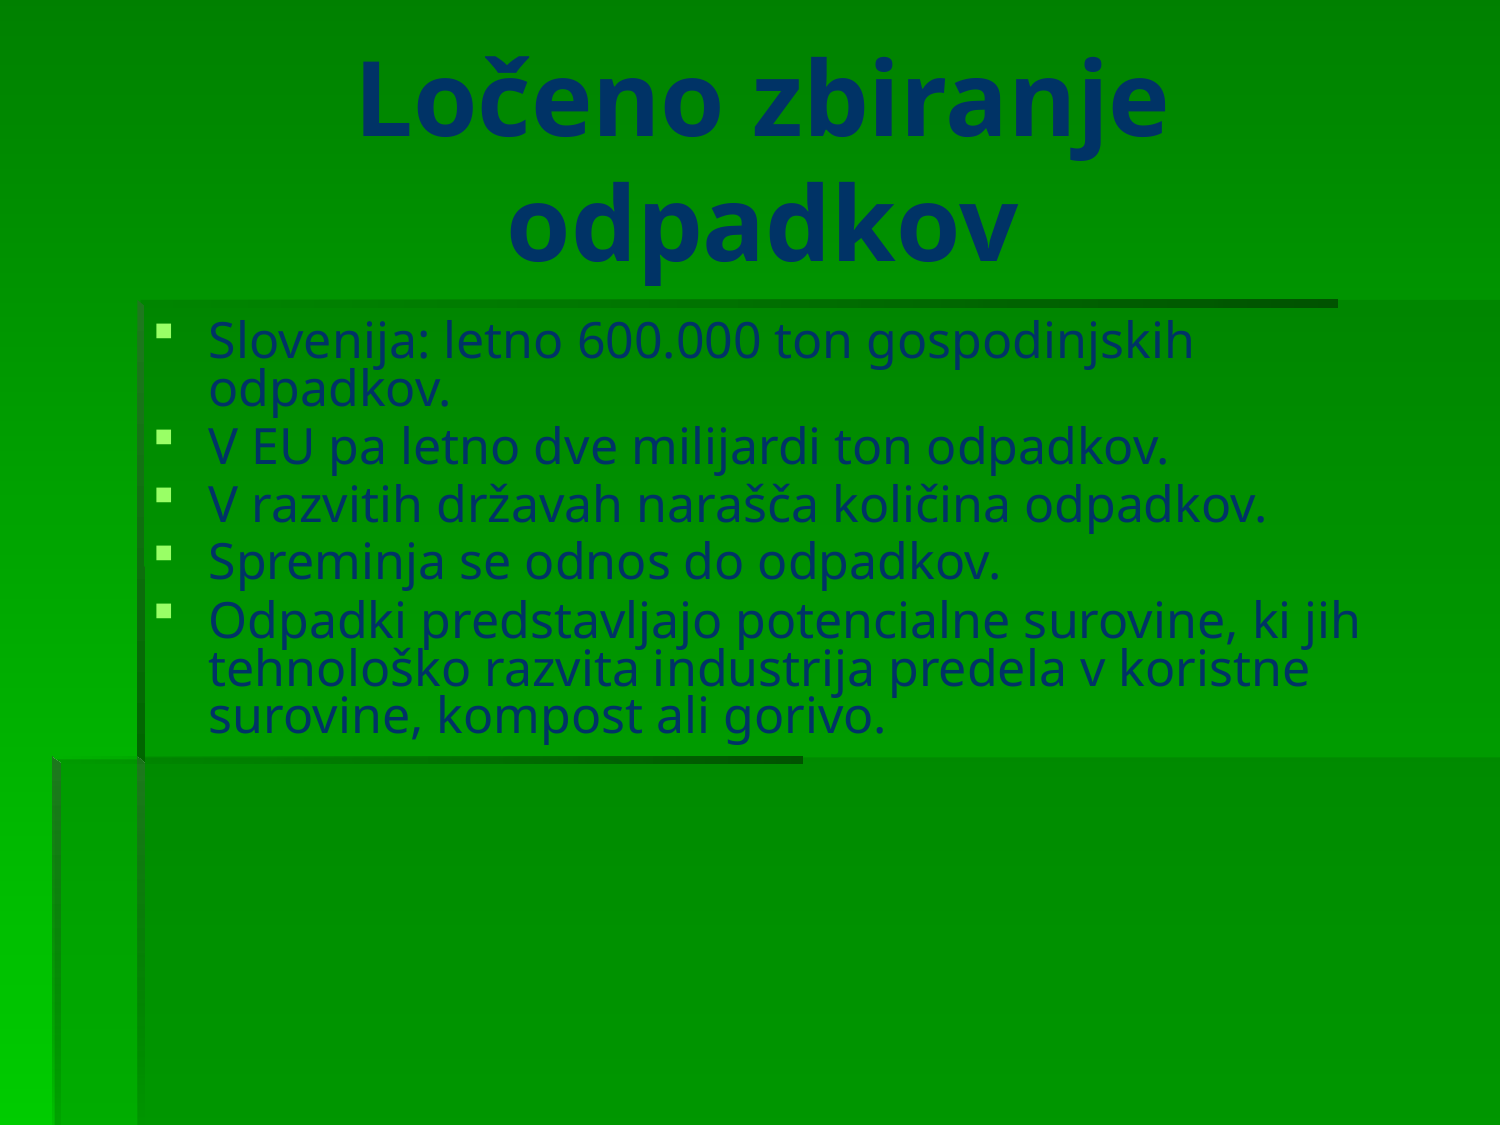

# Ločeno zbiranje odpadkov
Slovenija: letno 600.000 ton gospodinjskih odpadkov.
V EU pa letno dve milijardi ton odpadkov.
V razvitih državah narašča količina odpadkov.
Spreminja se odnos do odpadkov.
Odpadki predstavljajo potencialne surovine, ki jih tehnološko razvita industrija predela v koristne surovine, kompost ali gorivo.